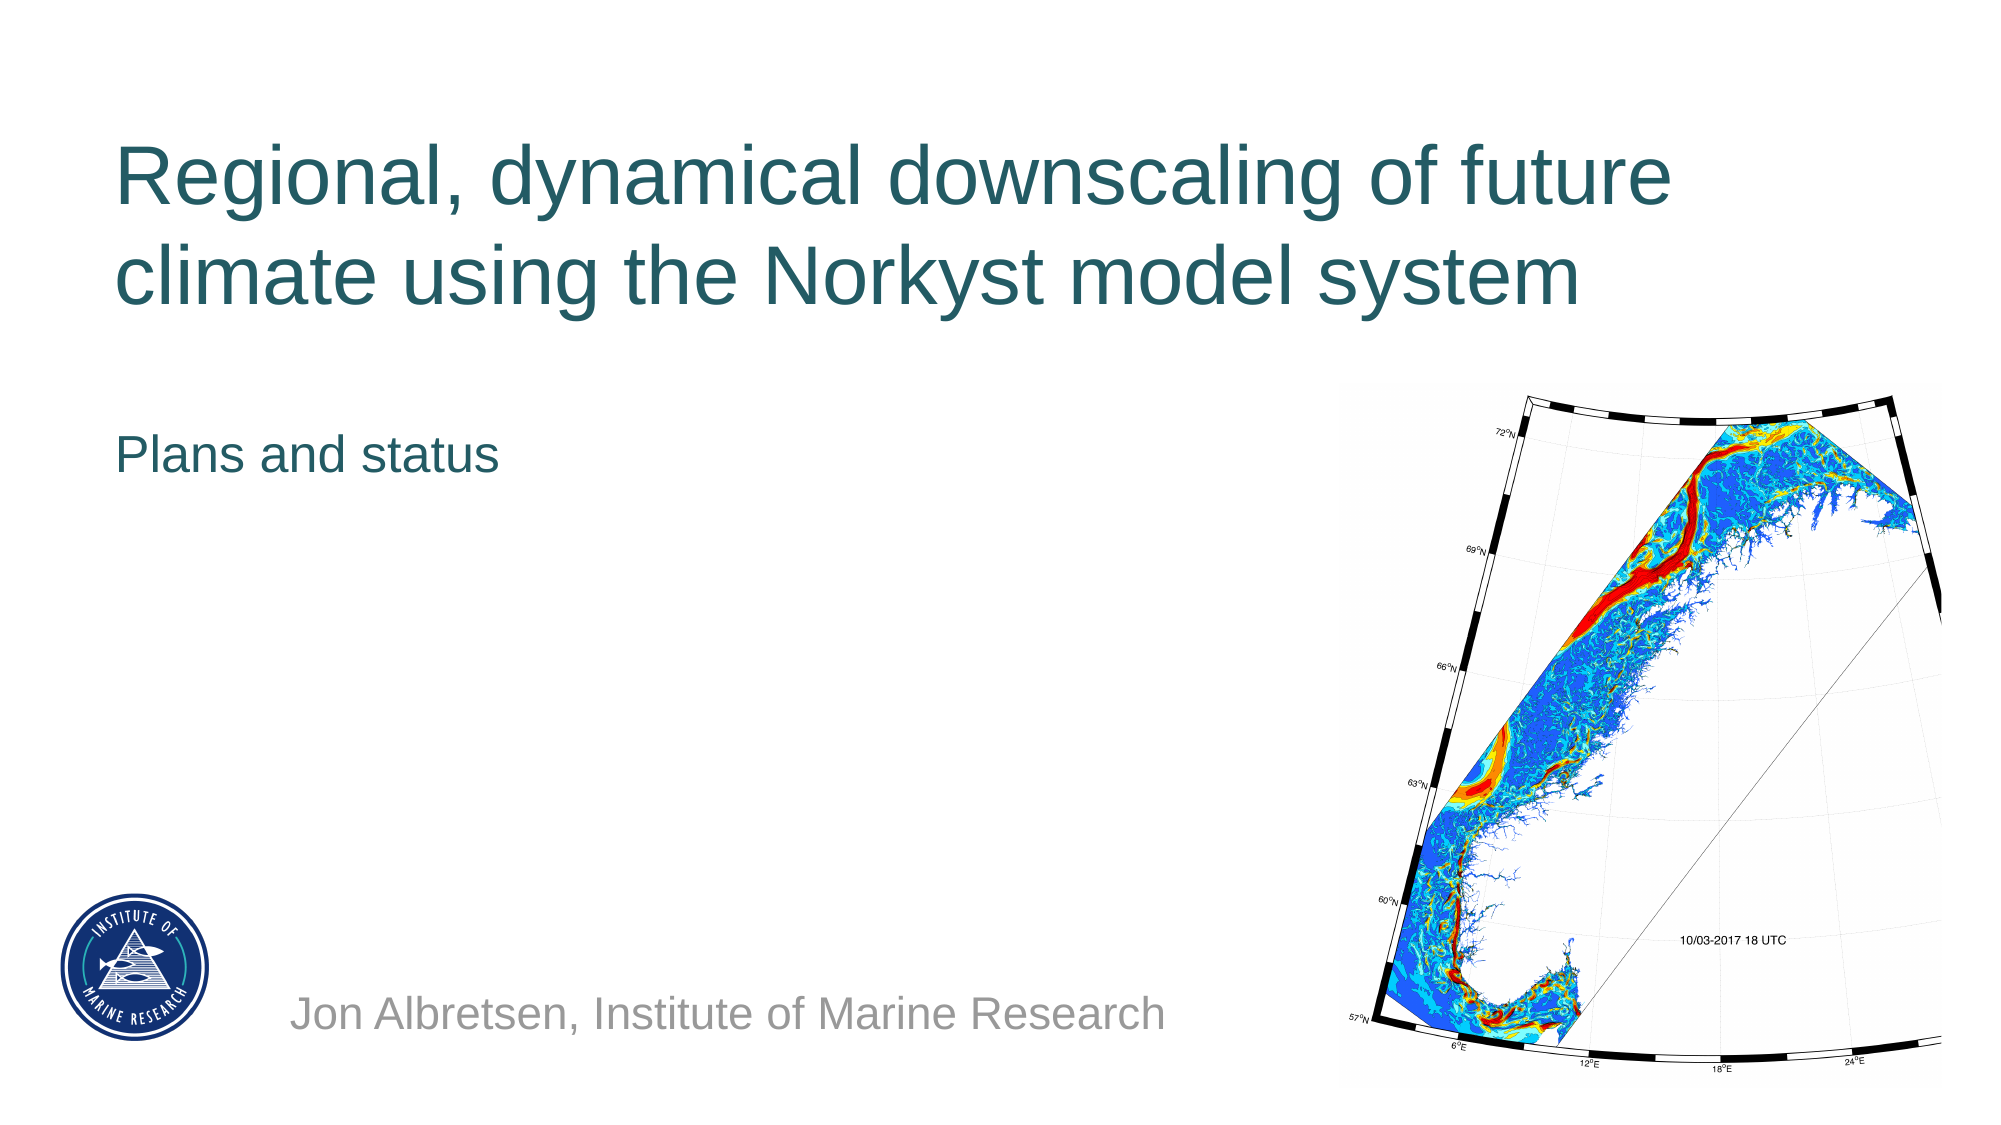

Regional, dynamical downscaling of future climate using the Norkyst model system
Plans and status
Jon Albretsen, Institute of Marine Research